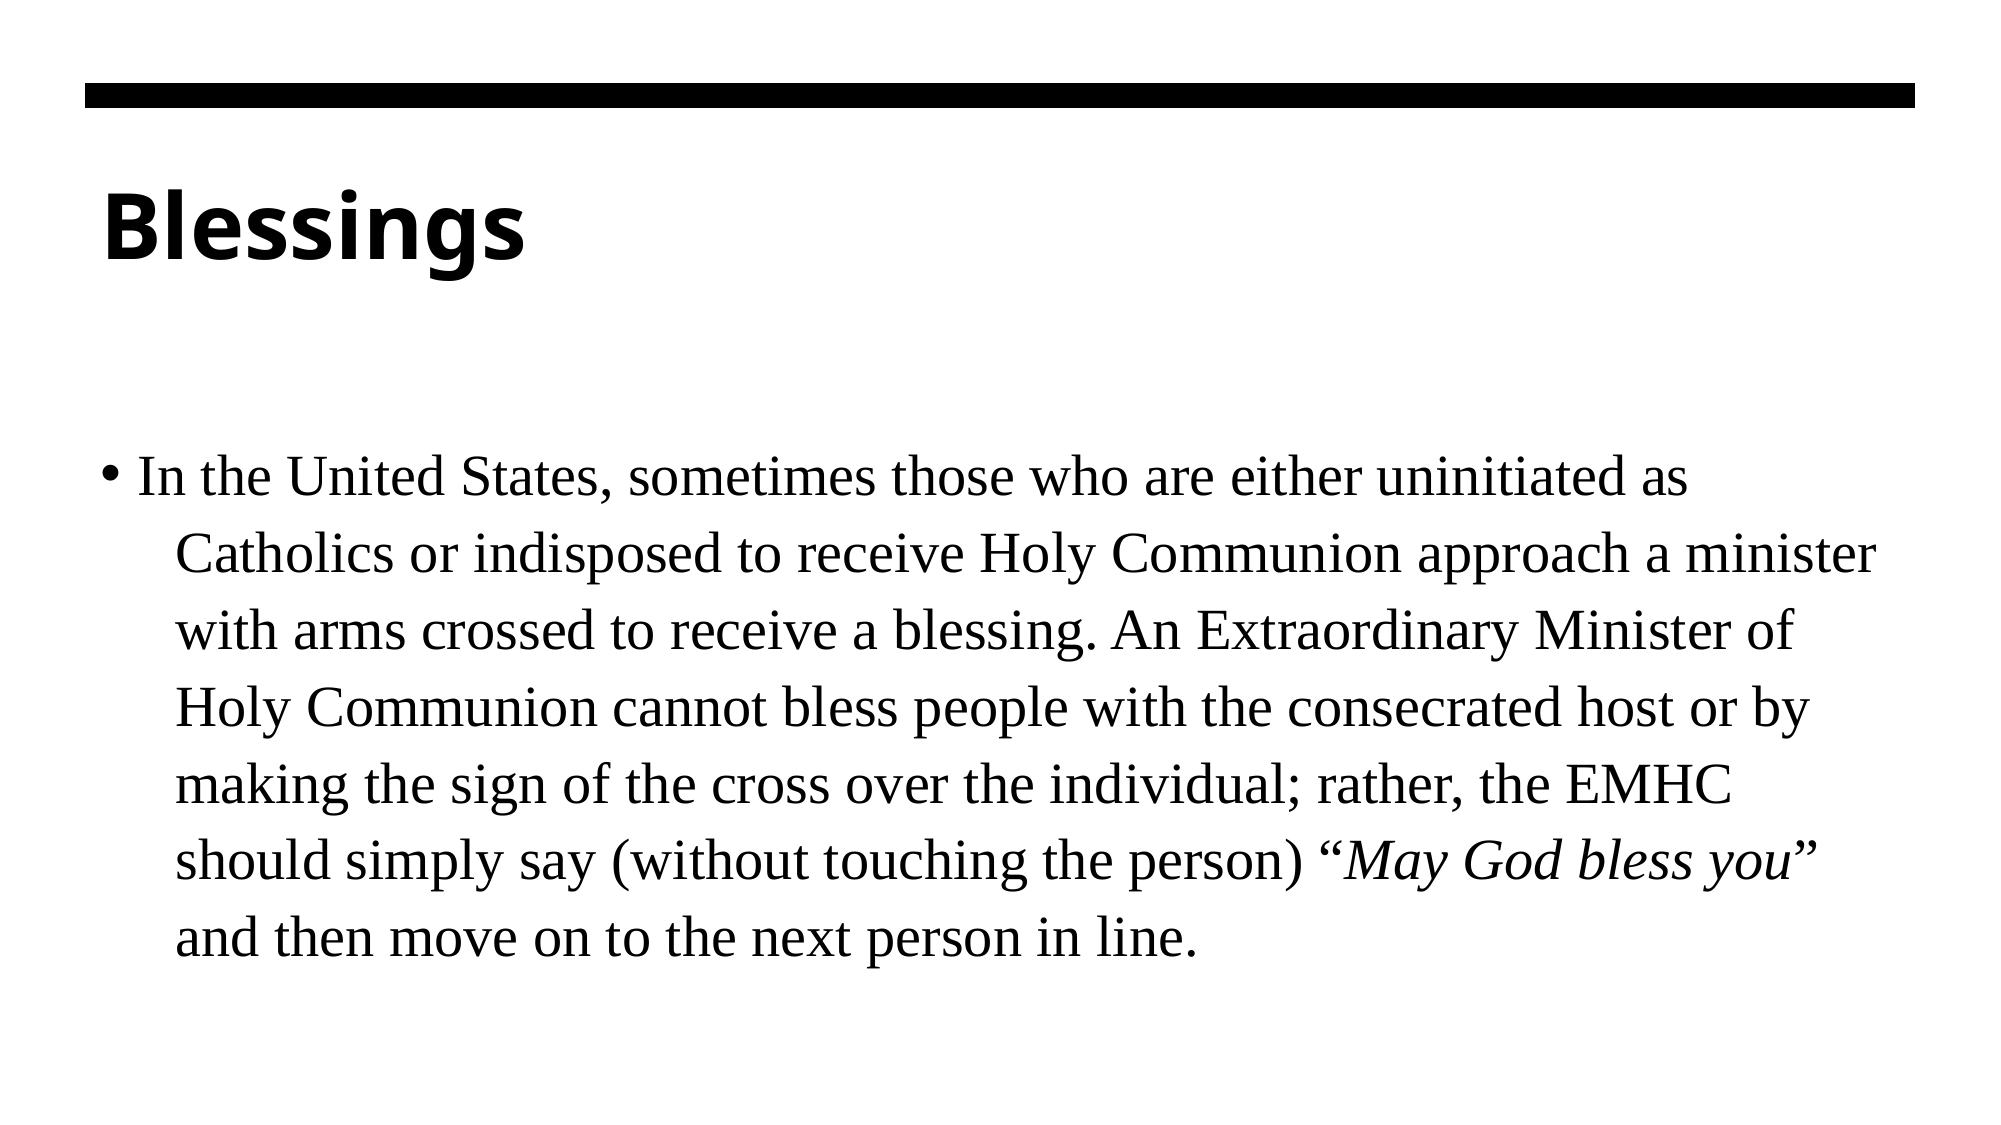

# Blessings
In the United States, sometimes those who are either uninitiated as Catholics or indisposed to receive Holy Communion approach a minister with arms crossed to receive a blessing. An Extraordinary Minister of Holy Communion cannot bless people with the consecrated host or by making the sign of the cross over the individual; rather, the EMHC should simply say (without touching the person) “May God bless you” and then move on to the next person in line.